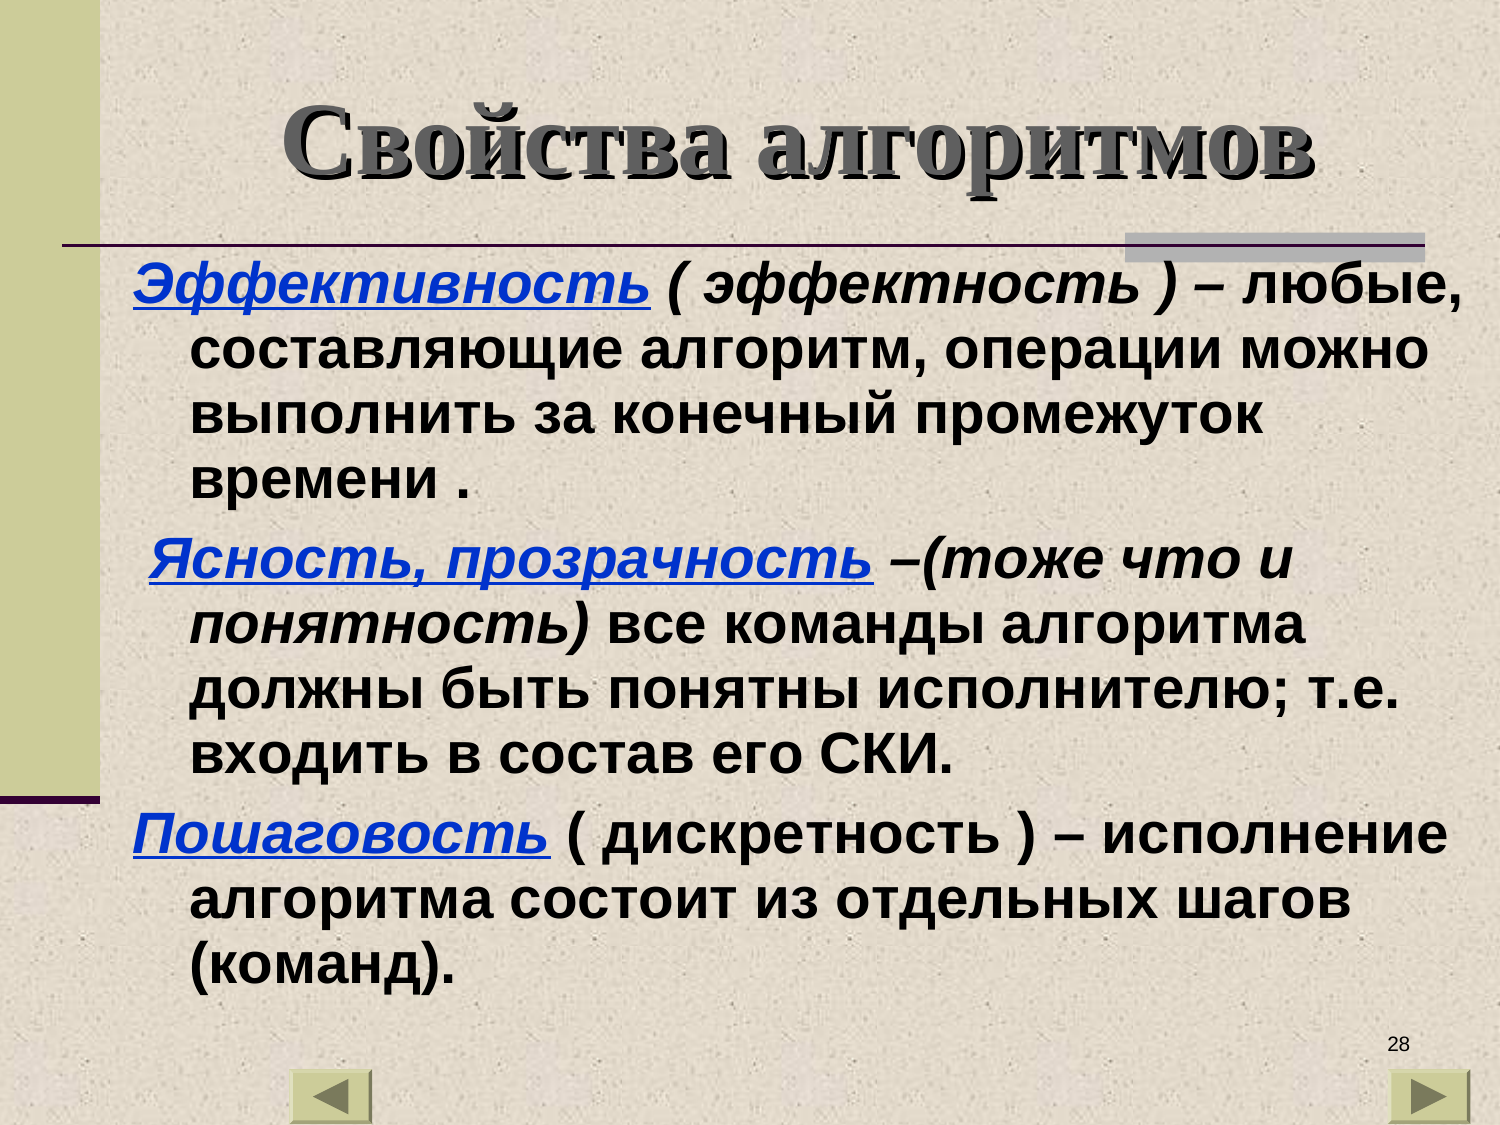

# Свойства алгоритмов
Эффективность ( эффектность ) – любые, составляющие алгоритм, операции можно выполнить за конечный промежуток времени .
 Ясность, прозрачность –(тоже что и понятность) все команды алгоритма должны быть понятны исполнителю; т.е. входить в состав его СКИ.
Пошаговость ( дискретность ) – исполнение алгоритма состоит из отдельных шагов (команд).
28